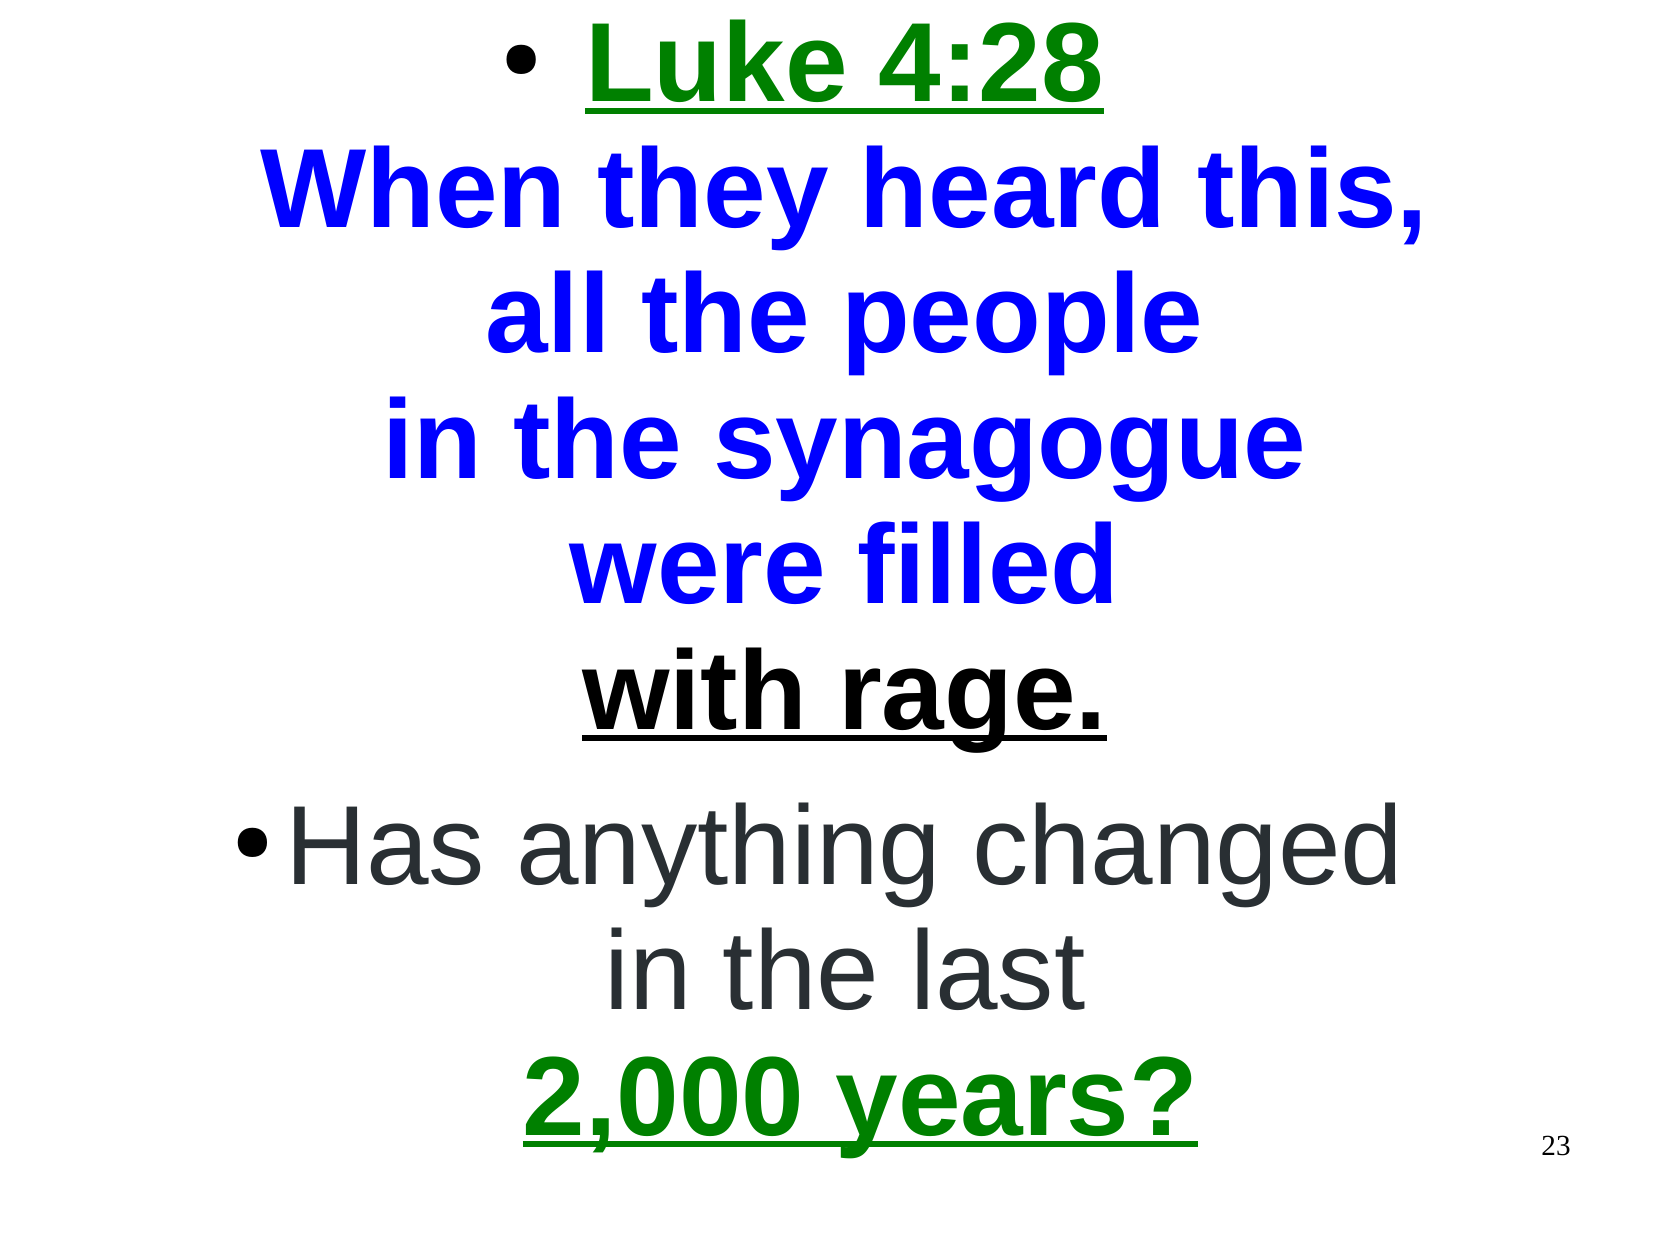

# Luke 4:28  When they heard this, all the people in the synagogue were filled with rage.
Has anything changed
in the last
2,000 years?
23